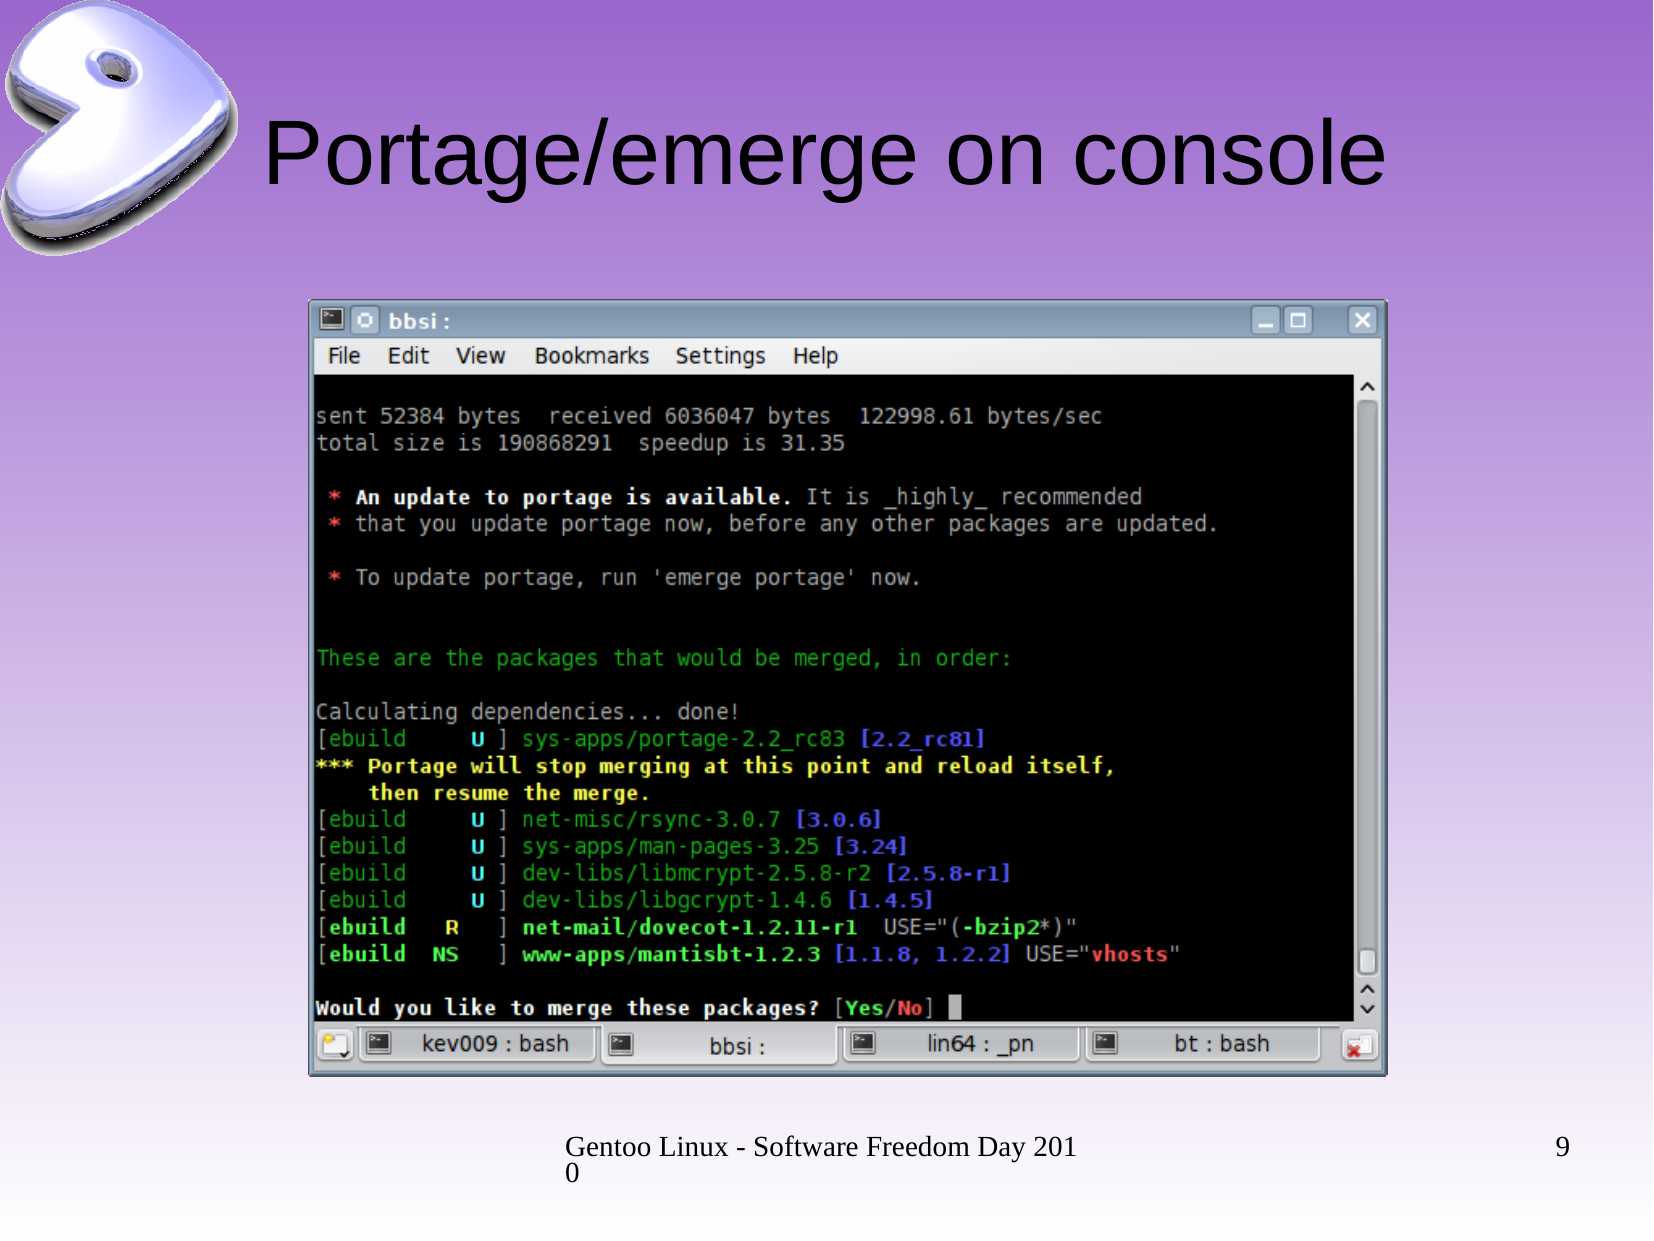

# Portage/emerge on console
Gentoo Linux - Software Freedom Day 2010
9